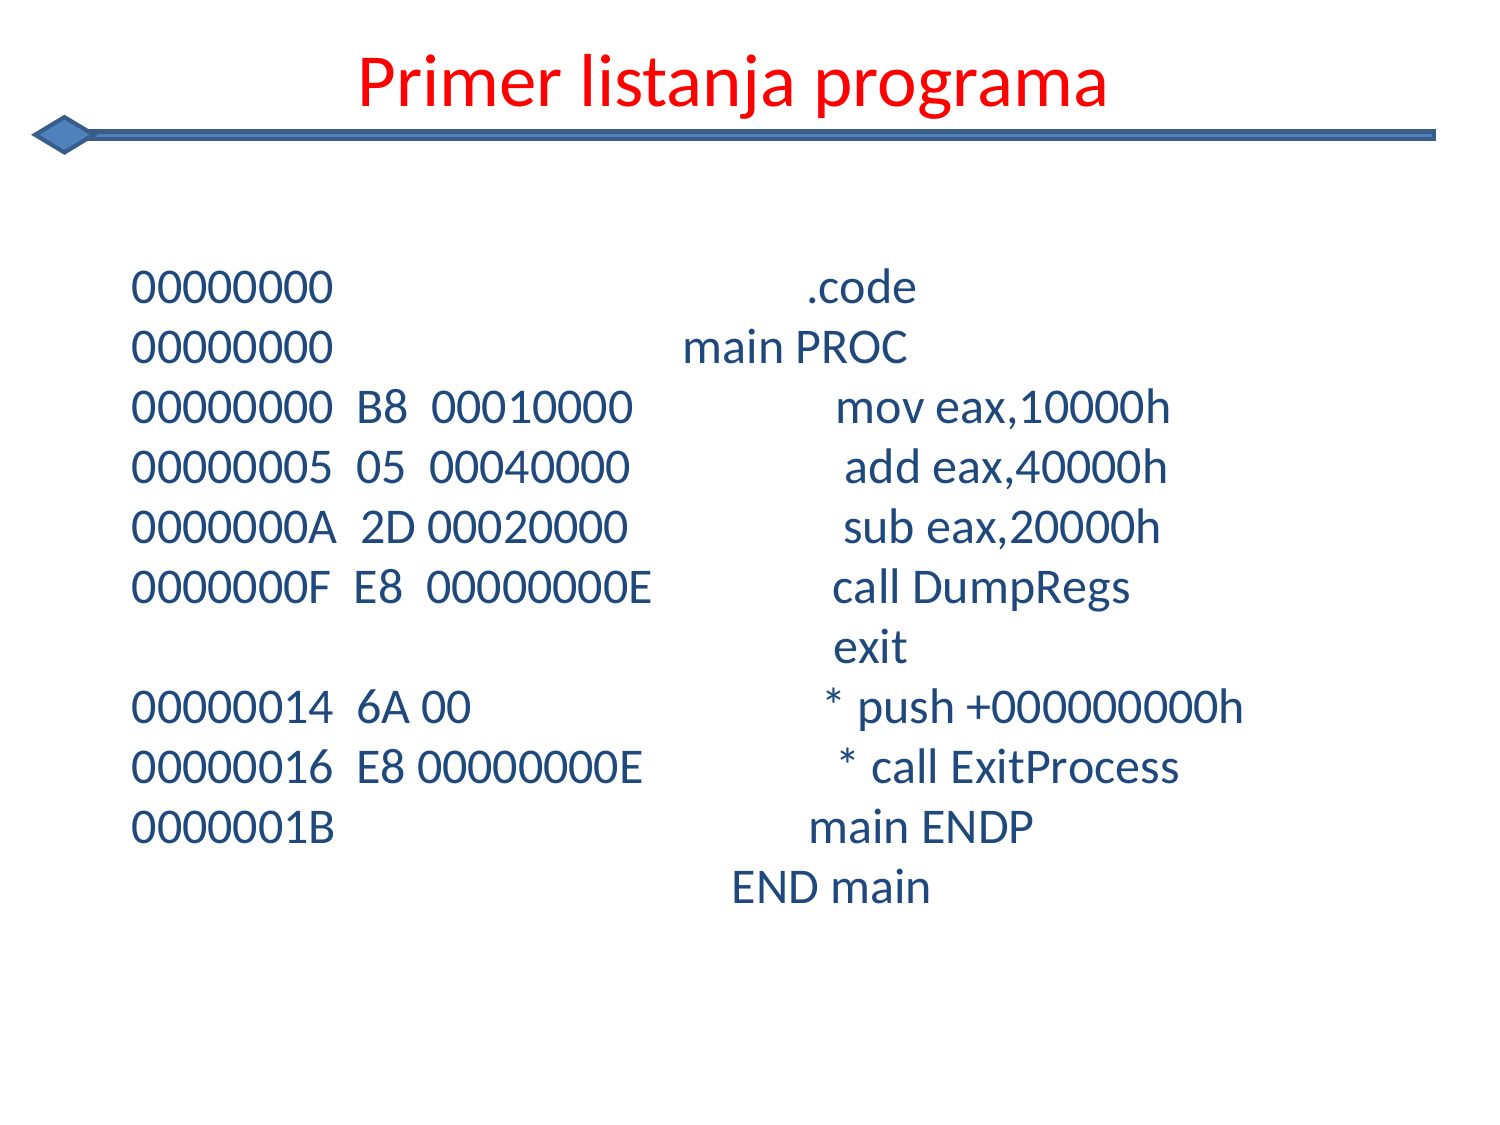

# Primer listanja programa
00000000                                          .code
00000000                               main PROC
00000000  B8  00010000                  mov eax,10000h
00000005  05  00040000                   add eax,40000h
0000000A  2D 00020000                   sub eax,20000h
0000000F  E8  00000000E                call DumpRegs
				 exit
00000014  6A 00                               * push +000000000h
00000016  E8 00000000E                 * call ExitProcess
0000001B                                          main ENDP
            				END main